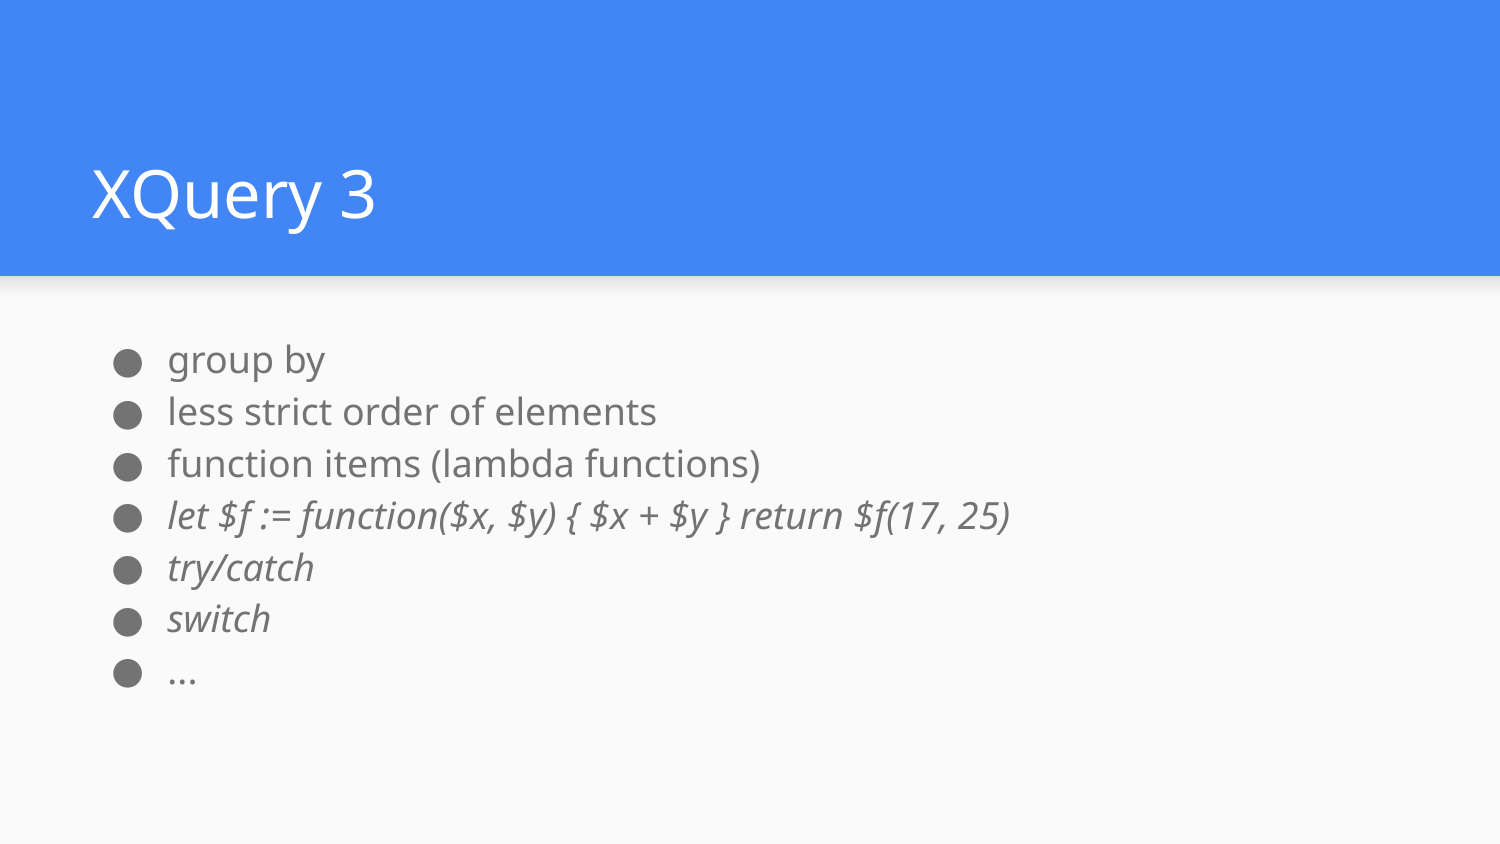

# XQuery 3
group by
less strict order of elements
function items (lambda functions)
let $f := function($x, $y) { $x + $y } return $f(17, 25)
try/catch
switch
...